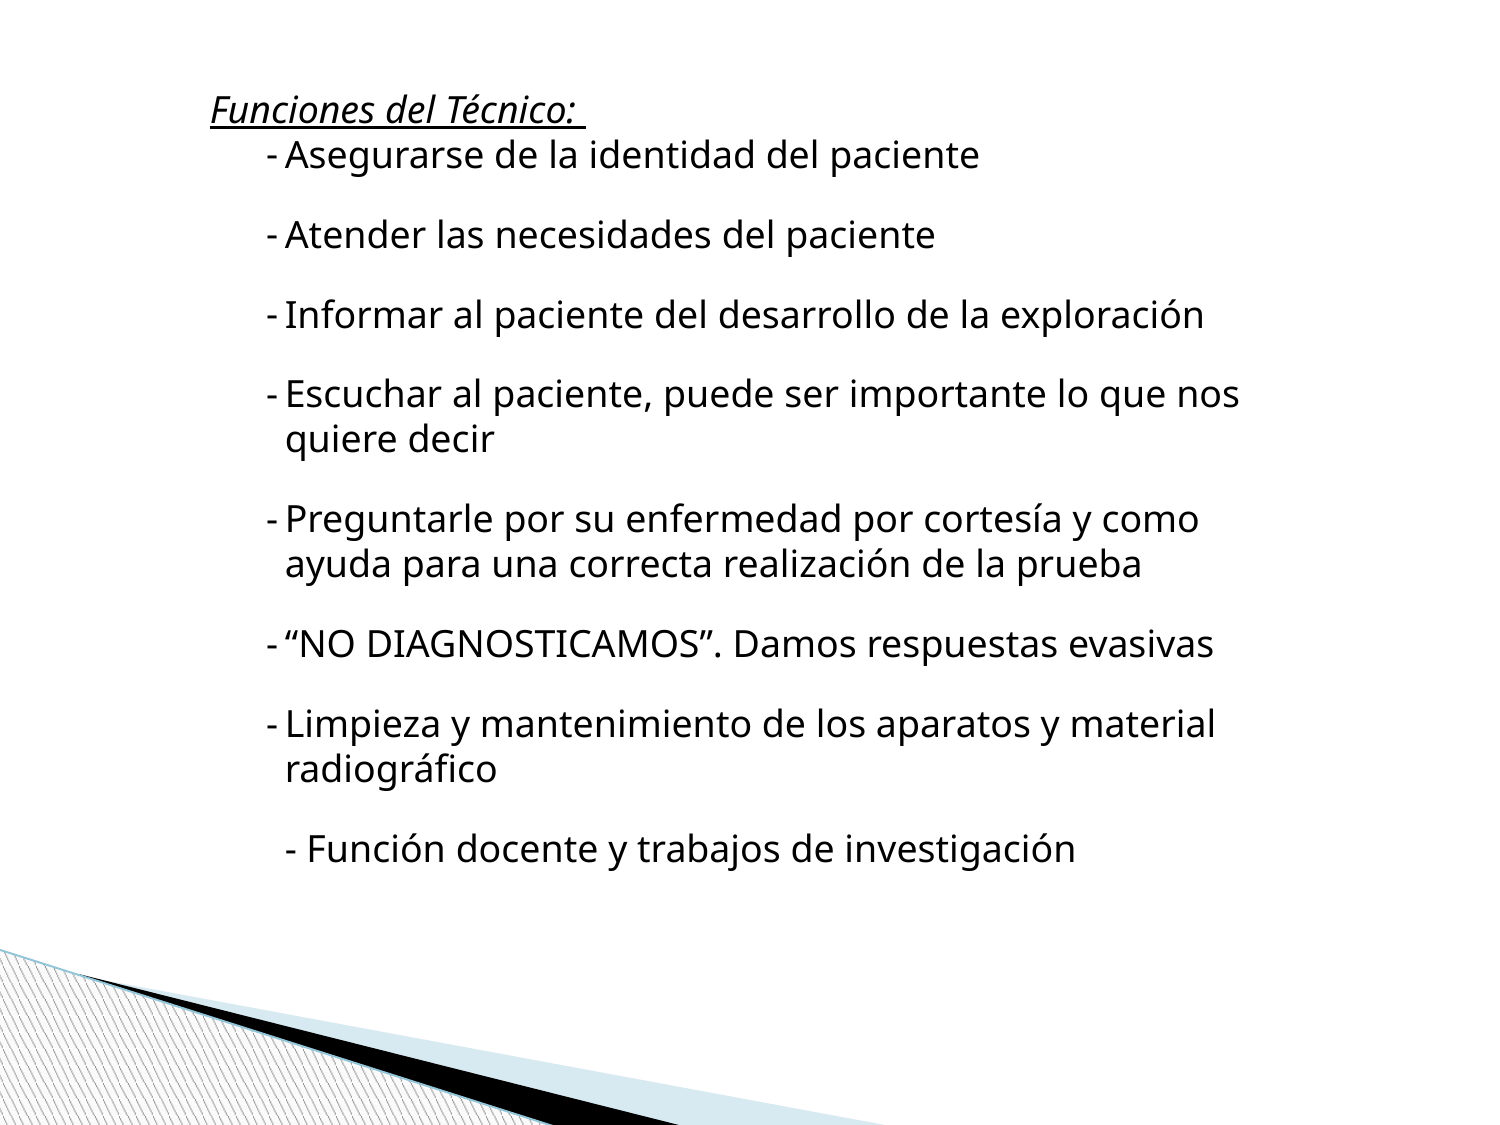

Funciones del Técnico:
Asegurarse de la identidad del paciente
Atender las necesidades del paciente
Informar al paciente del desarrollo de la exploración
Escuchar al paciente, puede ser importante lo que nos
quiere decir
Preguntarle por su enfermedad por cortesía y como
ayuda para una correcta realización de la prueba
“NO DIAGNOSTICAMOS”. Damos respuestas evasivas
Limpieza y mantenimiento de los aparatos y material radiográfico
- Función docente y trabajos de investigación